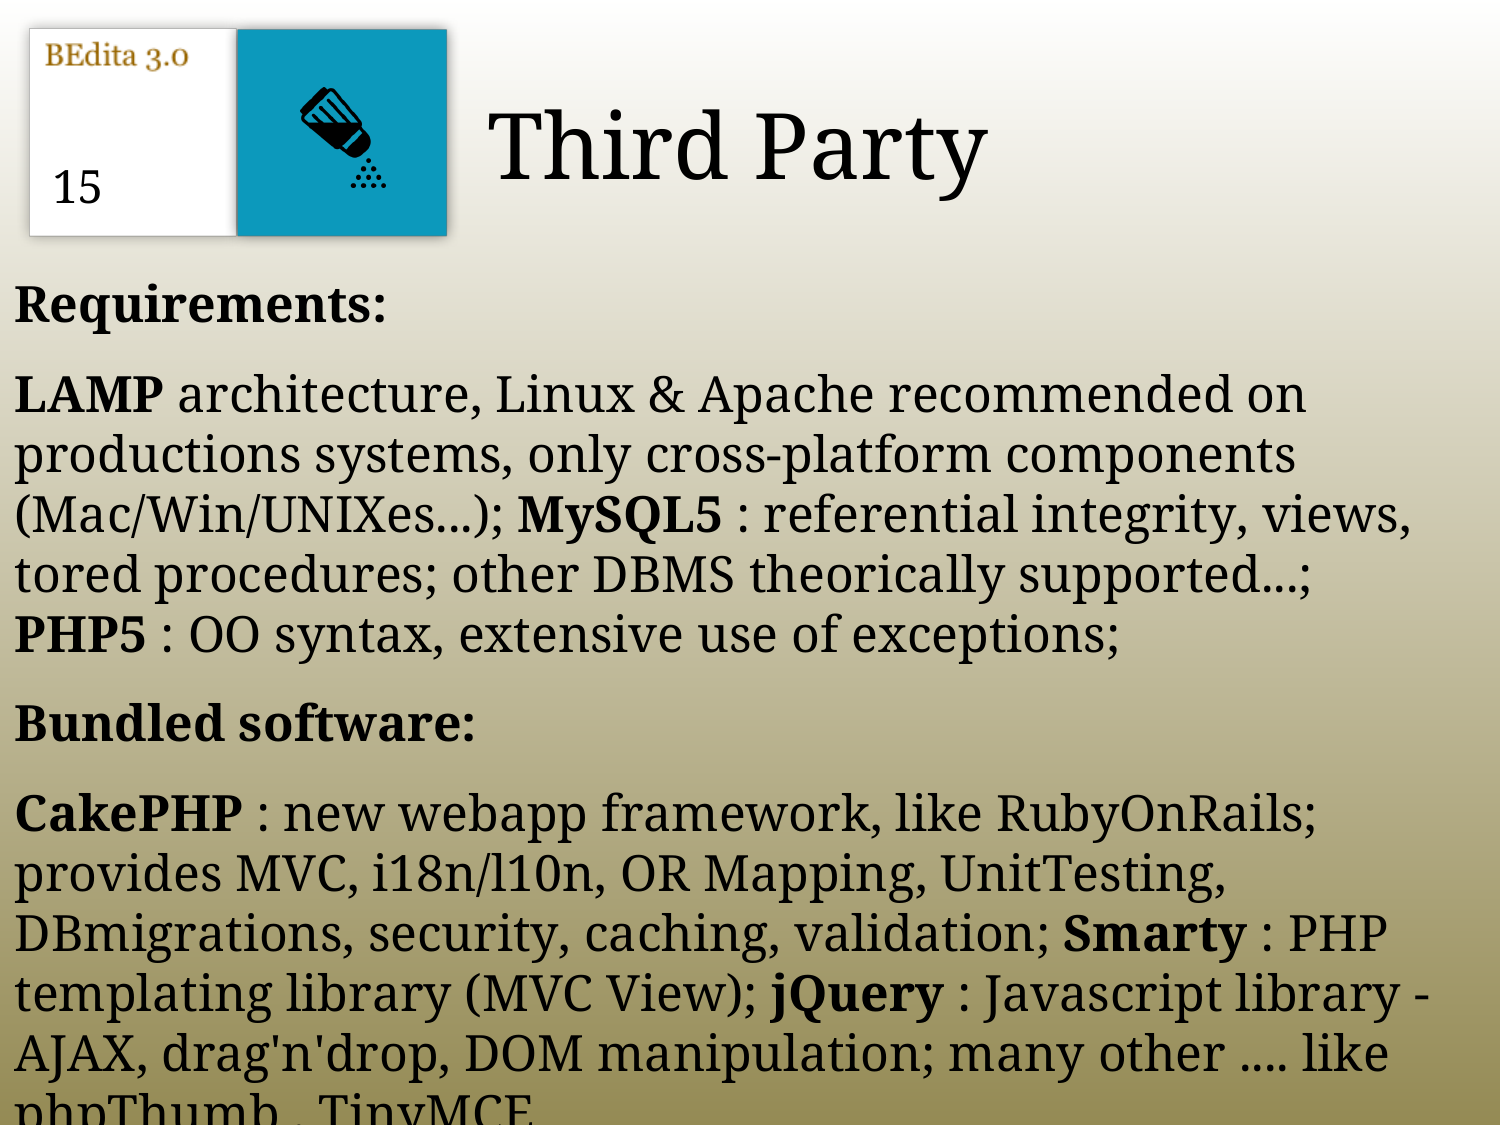

Third Party
Requirements:
LAMP architecture, Linux & Apache recommended on productions systems, only cross-platform components (Mac/Win/UNIXes...); MySQL5 : referential integrity, views, tored procedures; other DBMS theorically supported...; PHP5 : OO syntax, extensive use of exceptions;
Bundled software:
CakePHP : new webapp framework, like RubyOnRails; provides MVC, i18n/l10n, OR Mapping, UnitTesting, DBmigrations, security, caching, validation; Smarty : PHP templating library (MVC View); jQuery : Javascript library - AJAX, drag'n'drop, DOM manipulation; many other .... like phpThumb , TinyMCE